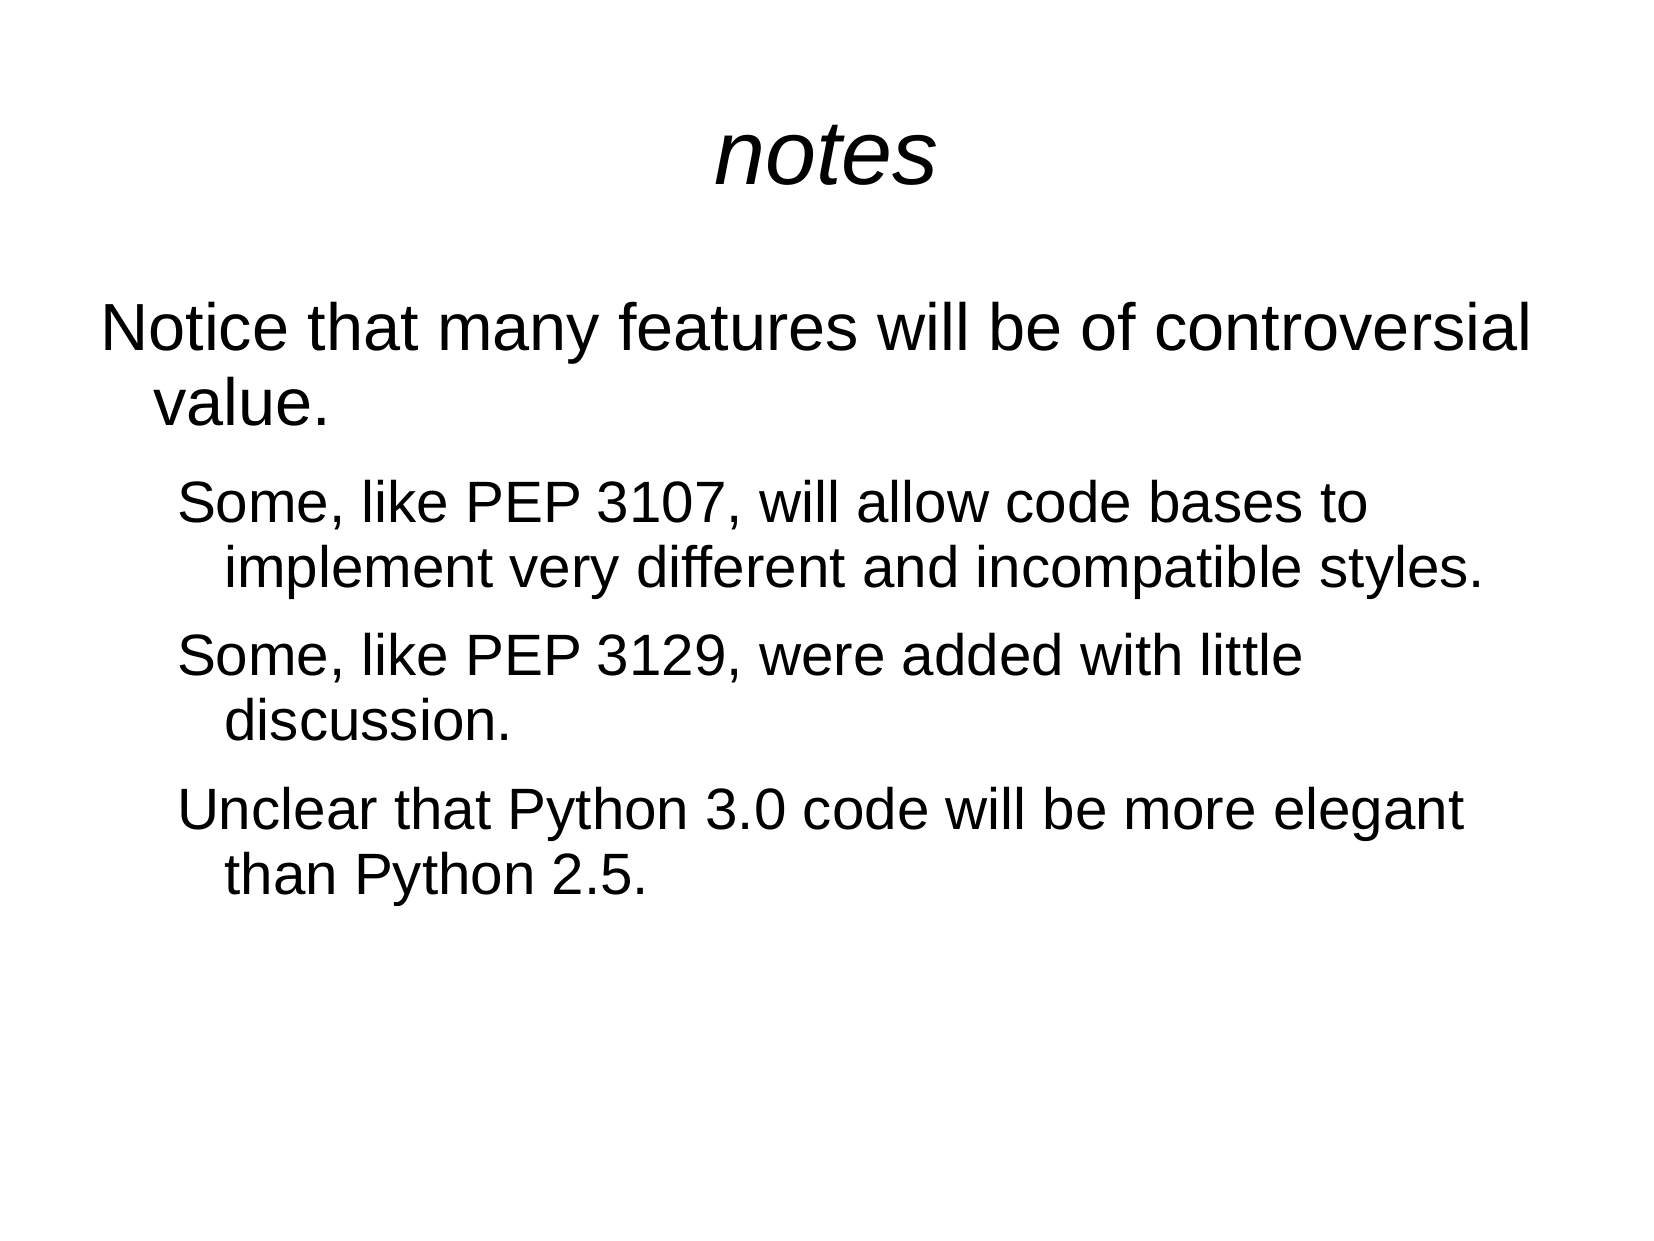

# notes
Notice that many features will be of controversial value.
Some, like PEP 3107, will allow code bases to implement very different and incompatible styles.
Some, like PEP 3129, were added with little discussion.
Unclear that Python 3.0 code will be more elegant than Python 2.5.